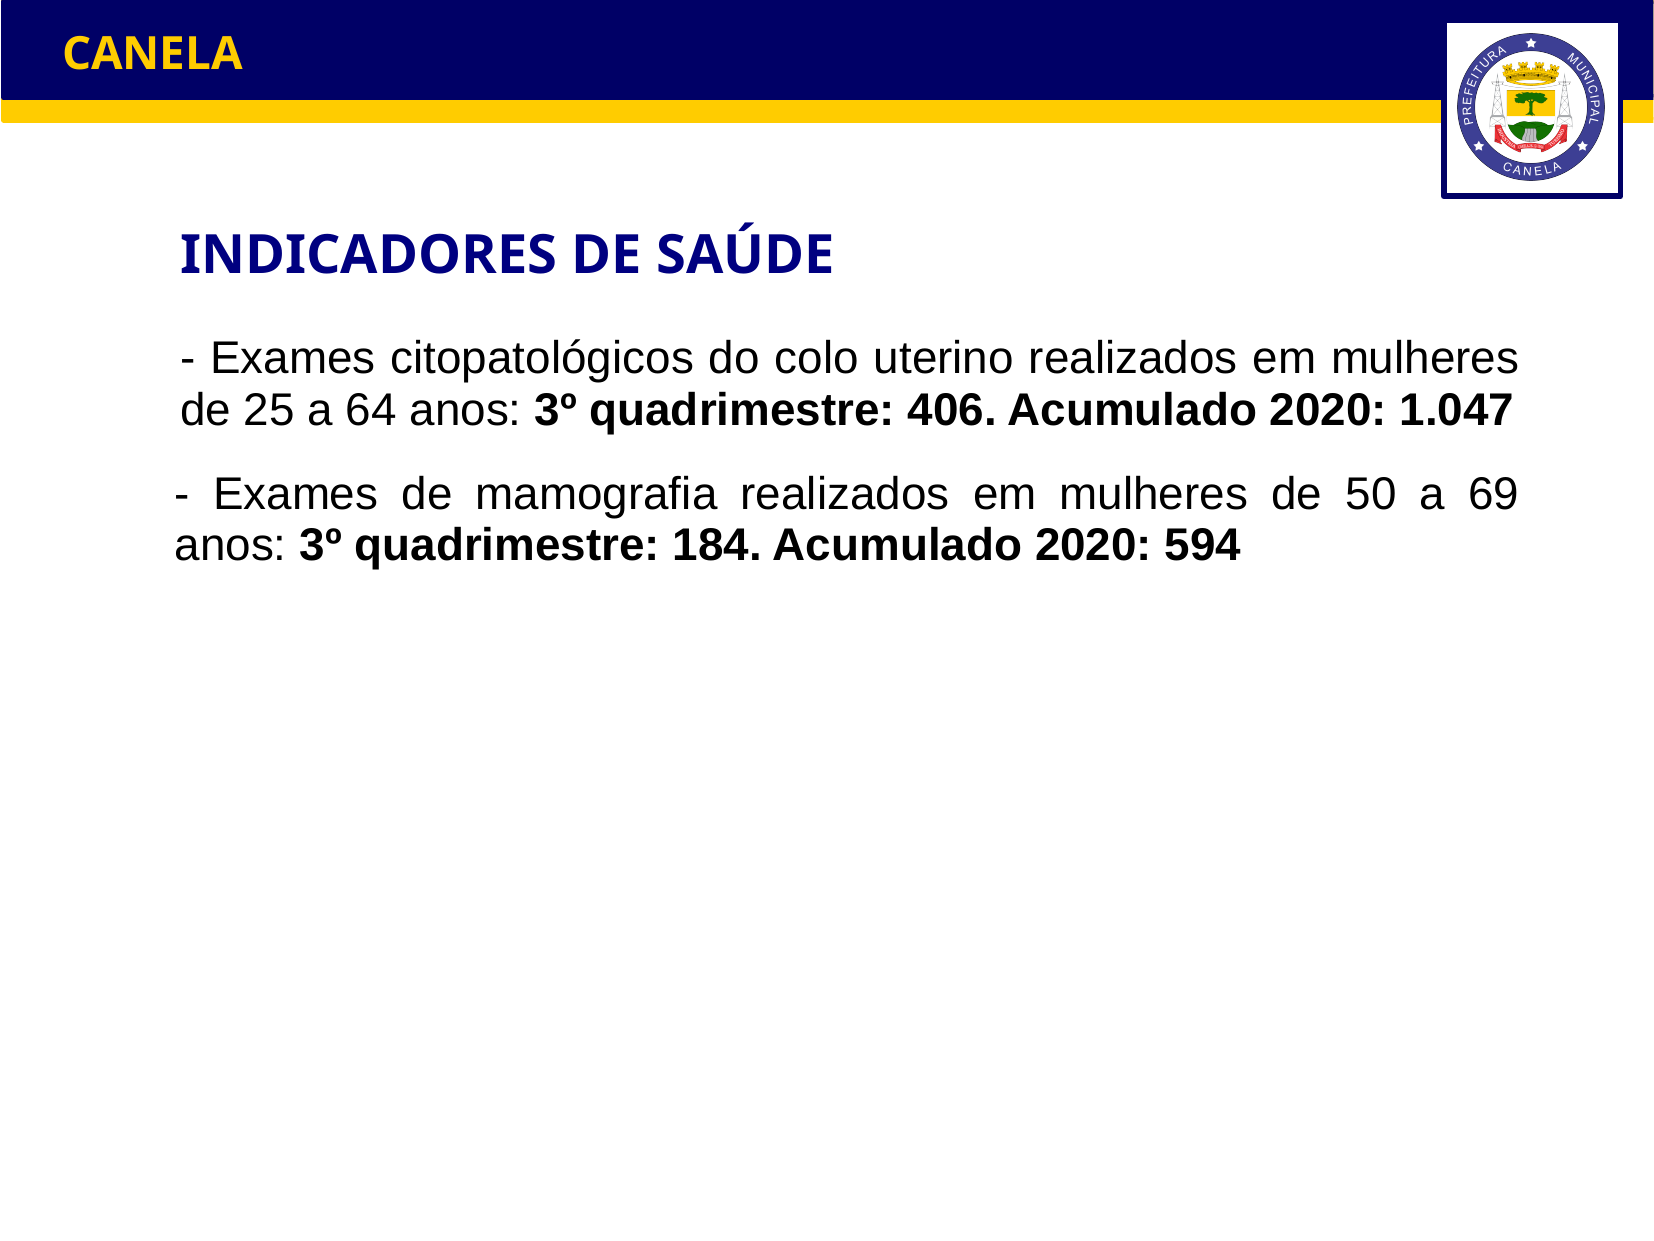

CANELA
CANELA
INDICADORES DE SAÚDE
- Exames citopatológicos do colo uterino realizados em mulheres de 25 a 64 anos: 3º quadrimestre: 406. Acumulado 2020: 1.047
- Exames de mamografia realizados em mulheres de 50 a 69 anos: 3º quadrimestre: 184. Acumulado 2020: 594